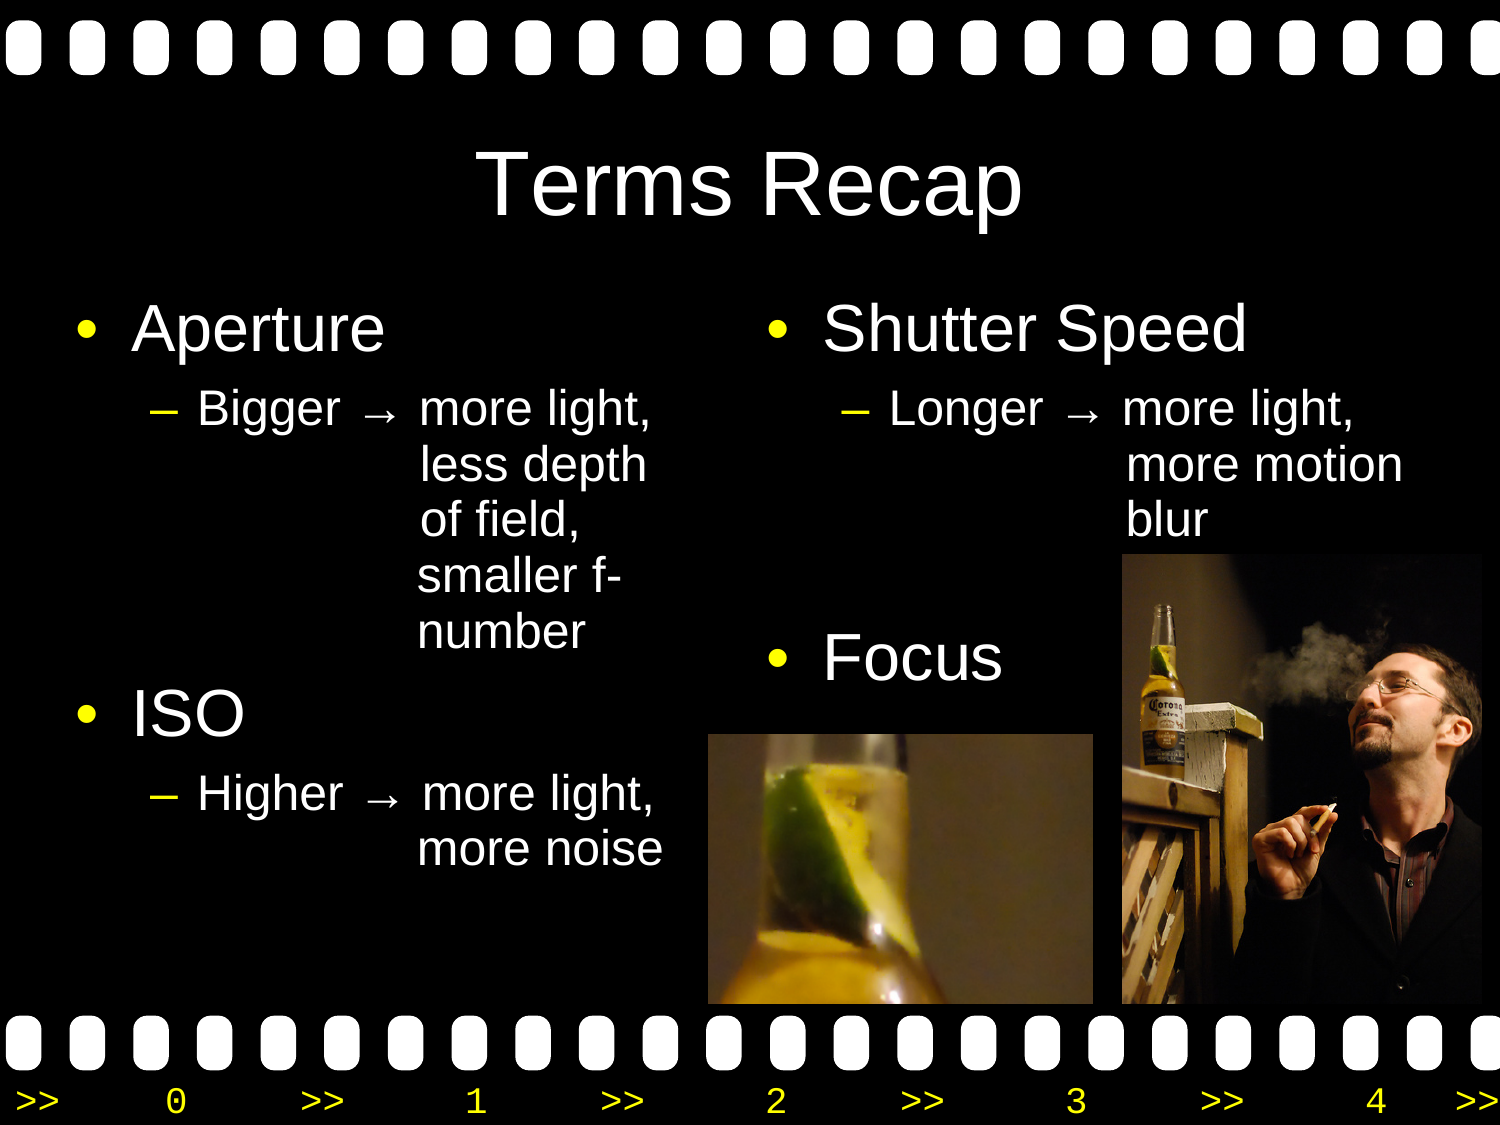

# Terms Recap
Aperture
Bigger → more light, 	 less depth 	 of field,
		 smaller f-			 number
ISO
Higher → more light,
		 more noise
Shutter Speed
Longer → more light,
	 more motion
 blur
Focus